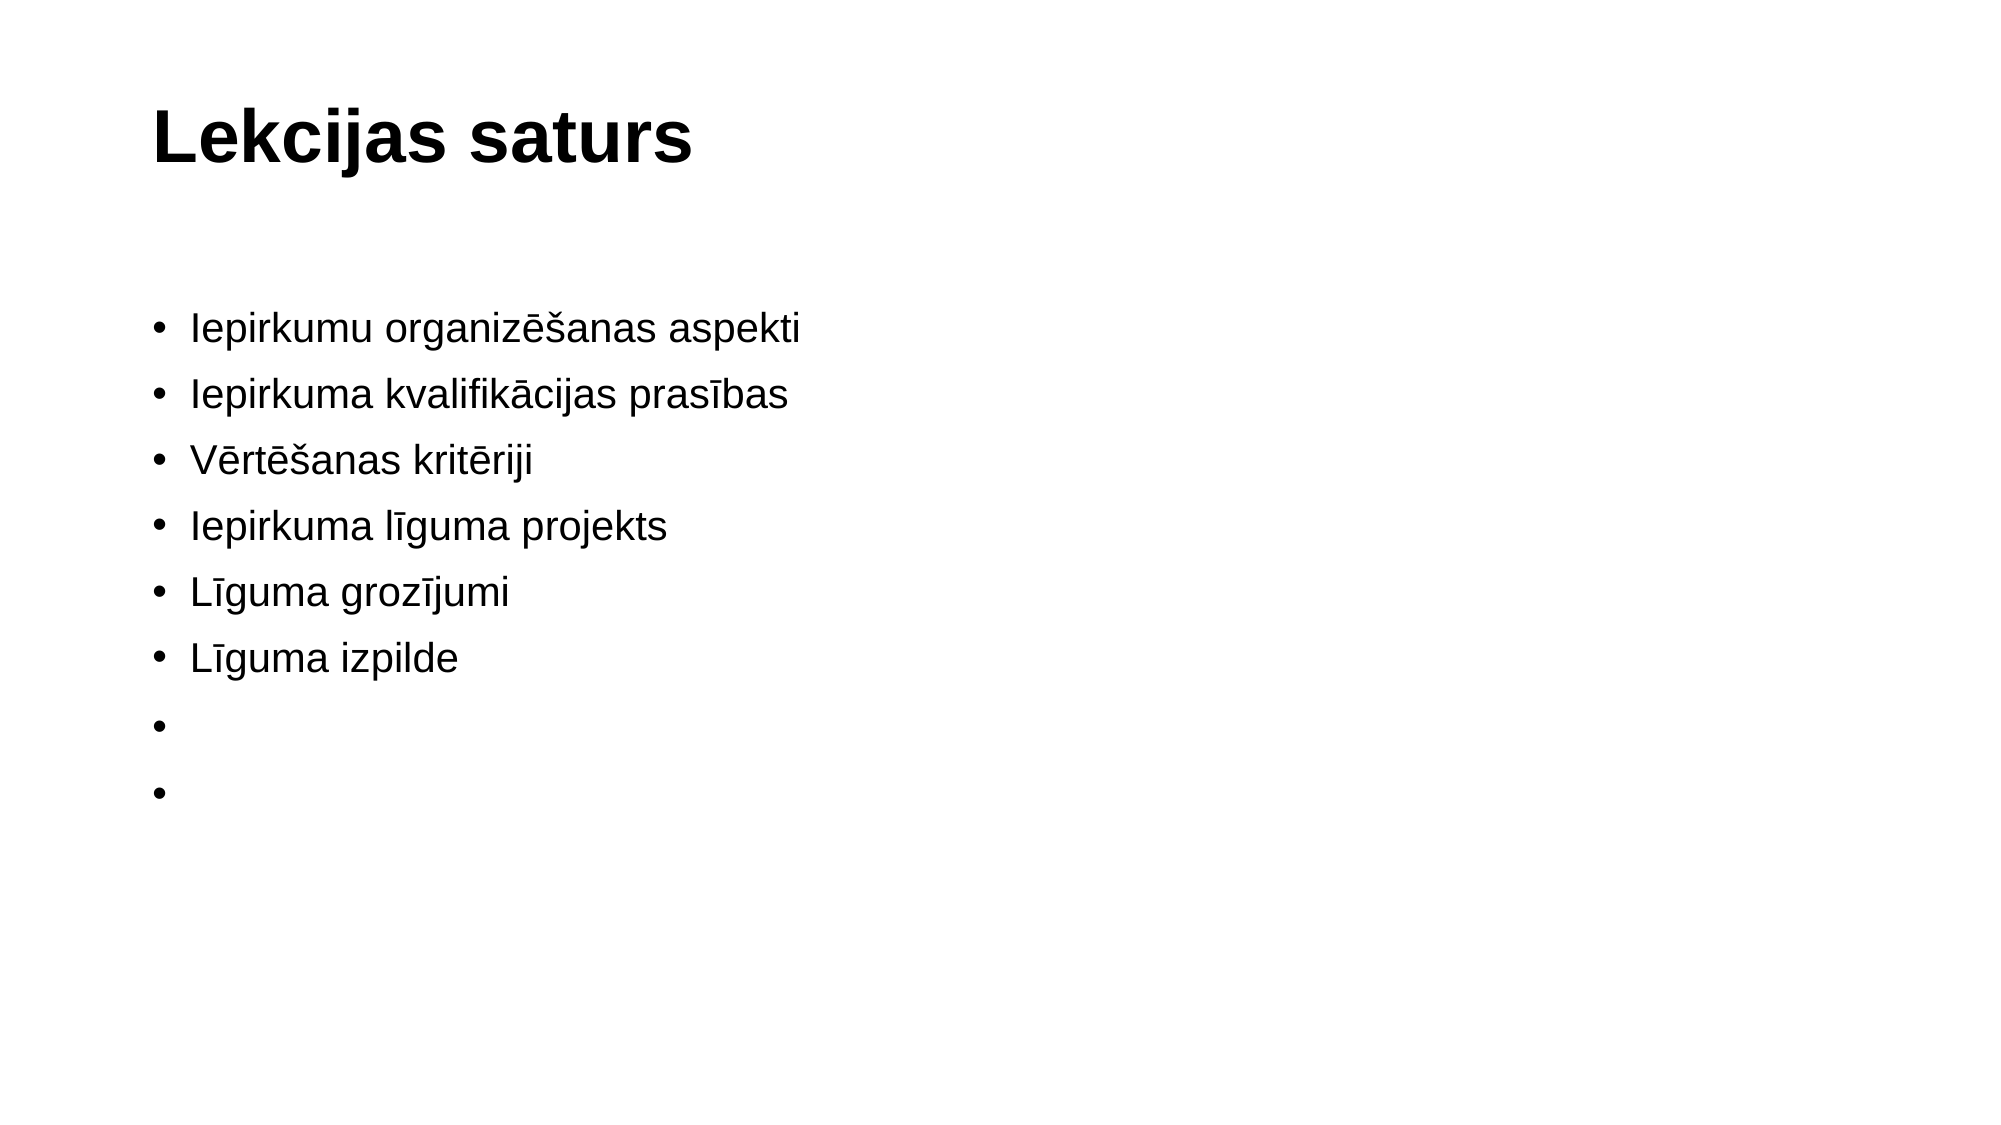

# Lekcijas saturs
Iepirkumu organizēšanas aspekti
Iepirkuma kvalifikācijas prasības
Vērtēšanas kritēriji
Iepirkuma līguma projekts
Līguma grozījumi
Līguma izpilde